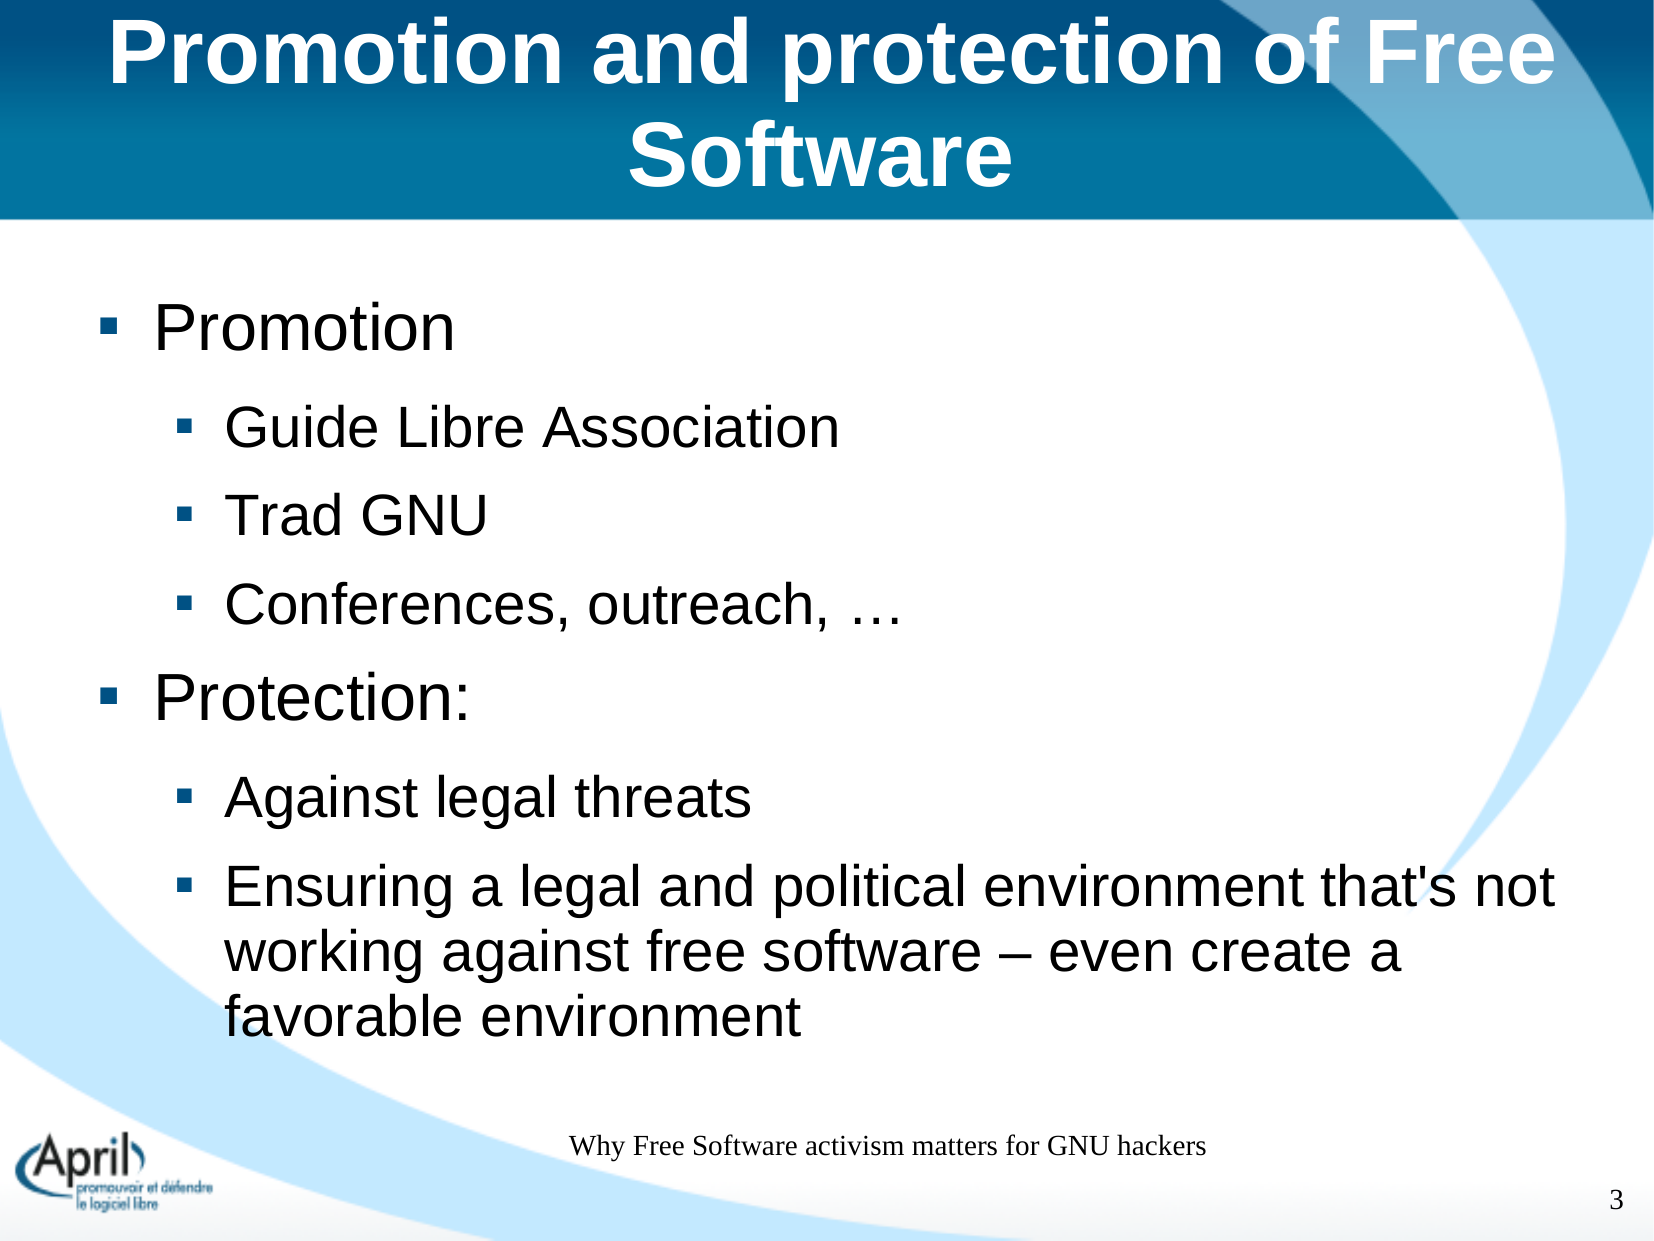

# Promotion and protection of Free Software
Promotion
Guide Libre Association
Trad GNU
Conferences, outreach, …
Protection:
Against legal threats
Ensuring a legal and political environment that's not working against free software – even create a favorable environment
Why Free Software activism matters for GNU hackers
3